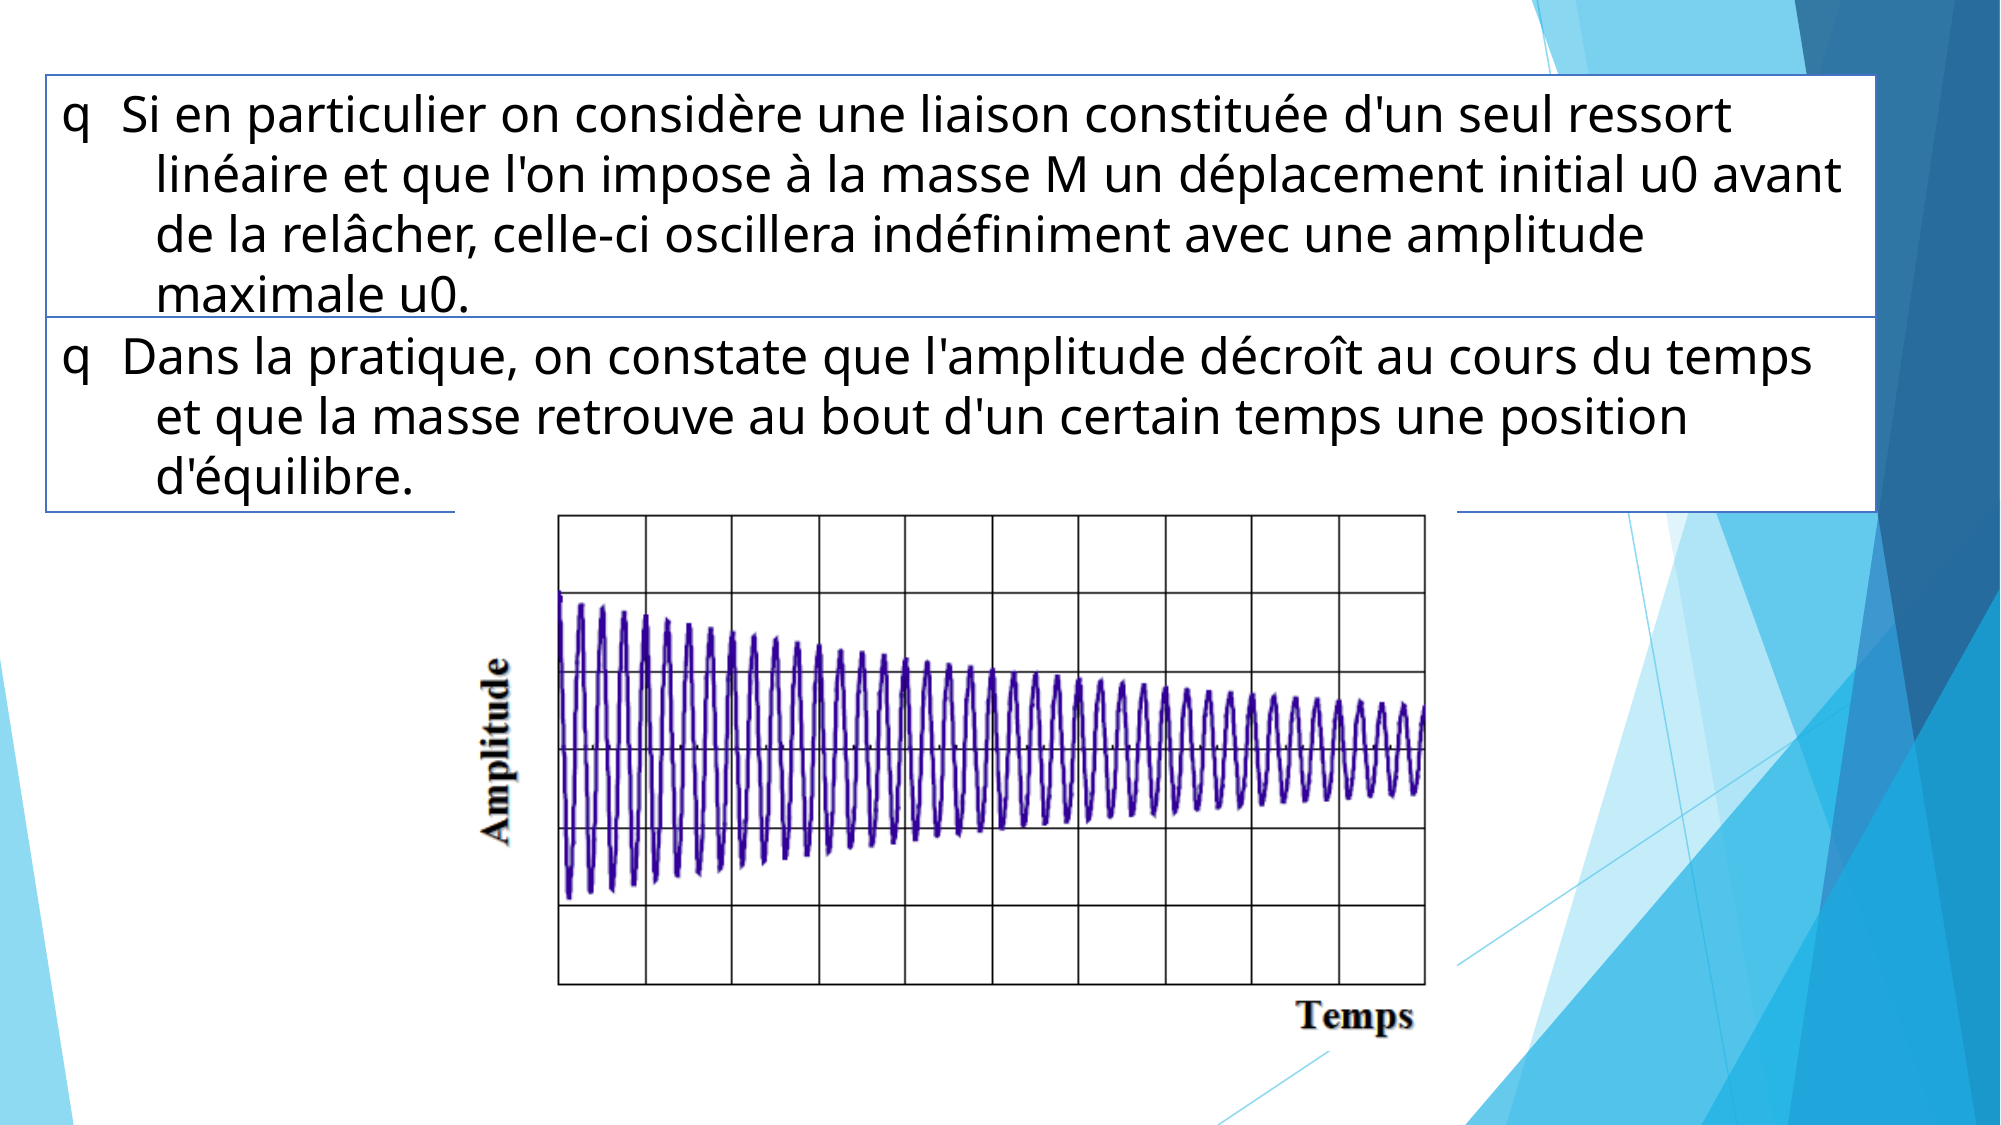

Si en particulier on considère une liaison constituée d'un seul ressort linéaire et que l'on impose à la masse M un déplacement initial u0 avant de la relâcher, celle-ci oscillera indéfiniment avec une amplitude maximale u0.
 Dans la pratique, on constate que l'amplitude décroît au cours du temps et que la masse retrouve au bout d'un certain temps une position d'équilibre.